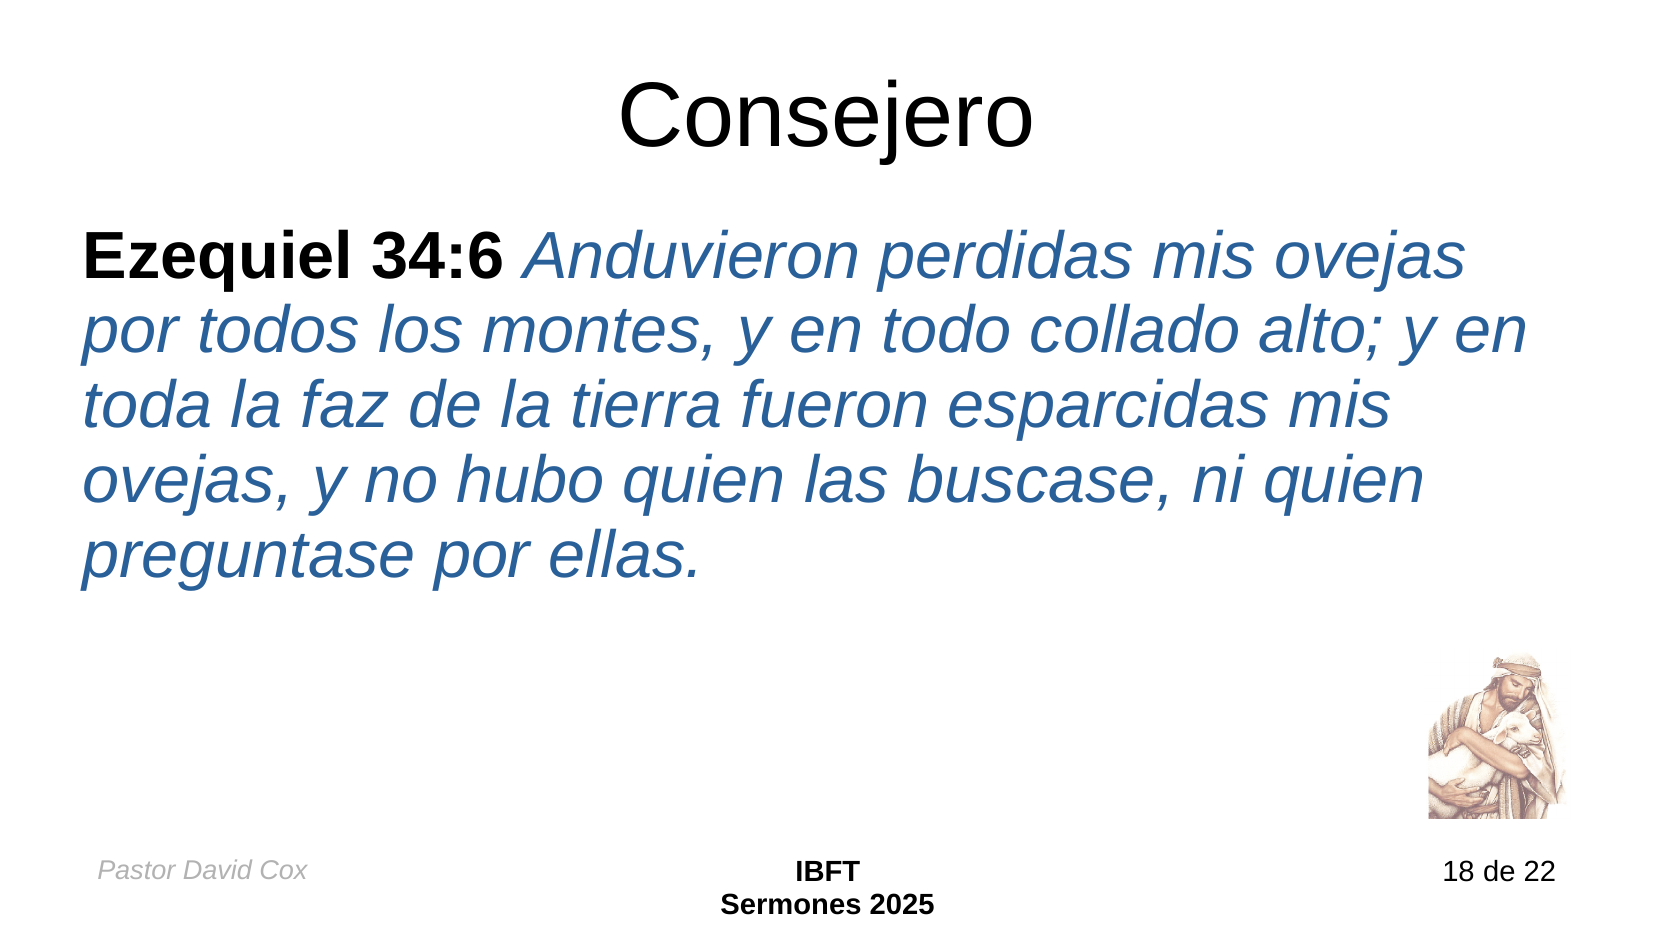

# Consejero
Ezequiel 34:6 Anduvieron perdidas mis ovejas por todos los montes, y en todo collado alto; y en toda la faz de la tierra fueron esparcidas mis ovejas, y no hubo quien las buscase, ni quien preguntase por ellas.